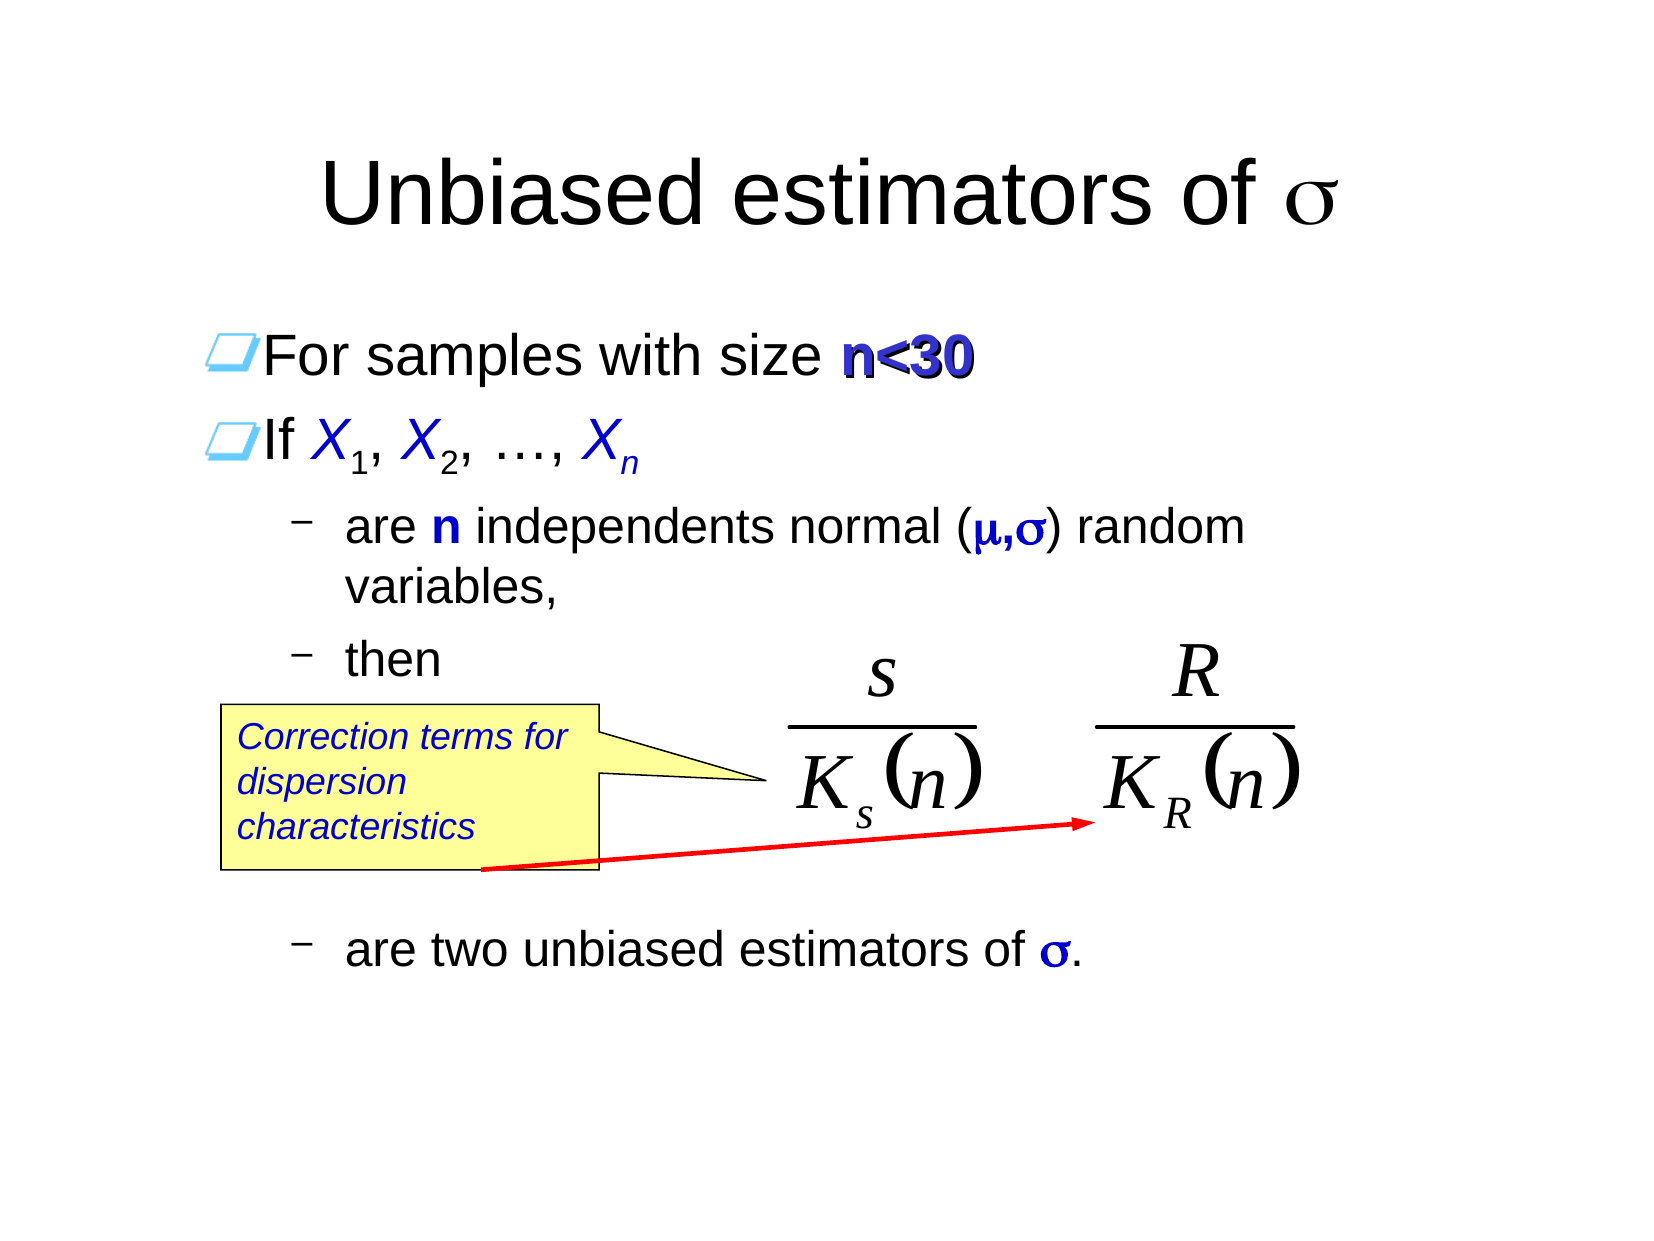

# Unbiased estimators of 
For samples with size n<30
If X1, X2, …, Xn
are n independents normal (,) random variables,
then
are two unbiased estimators of .
Correction terms for dispersion characteristics